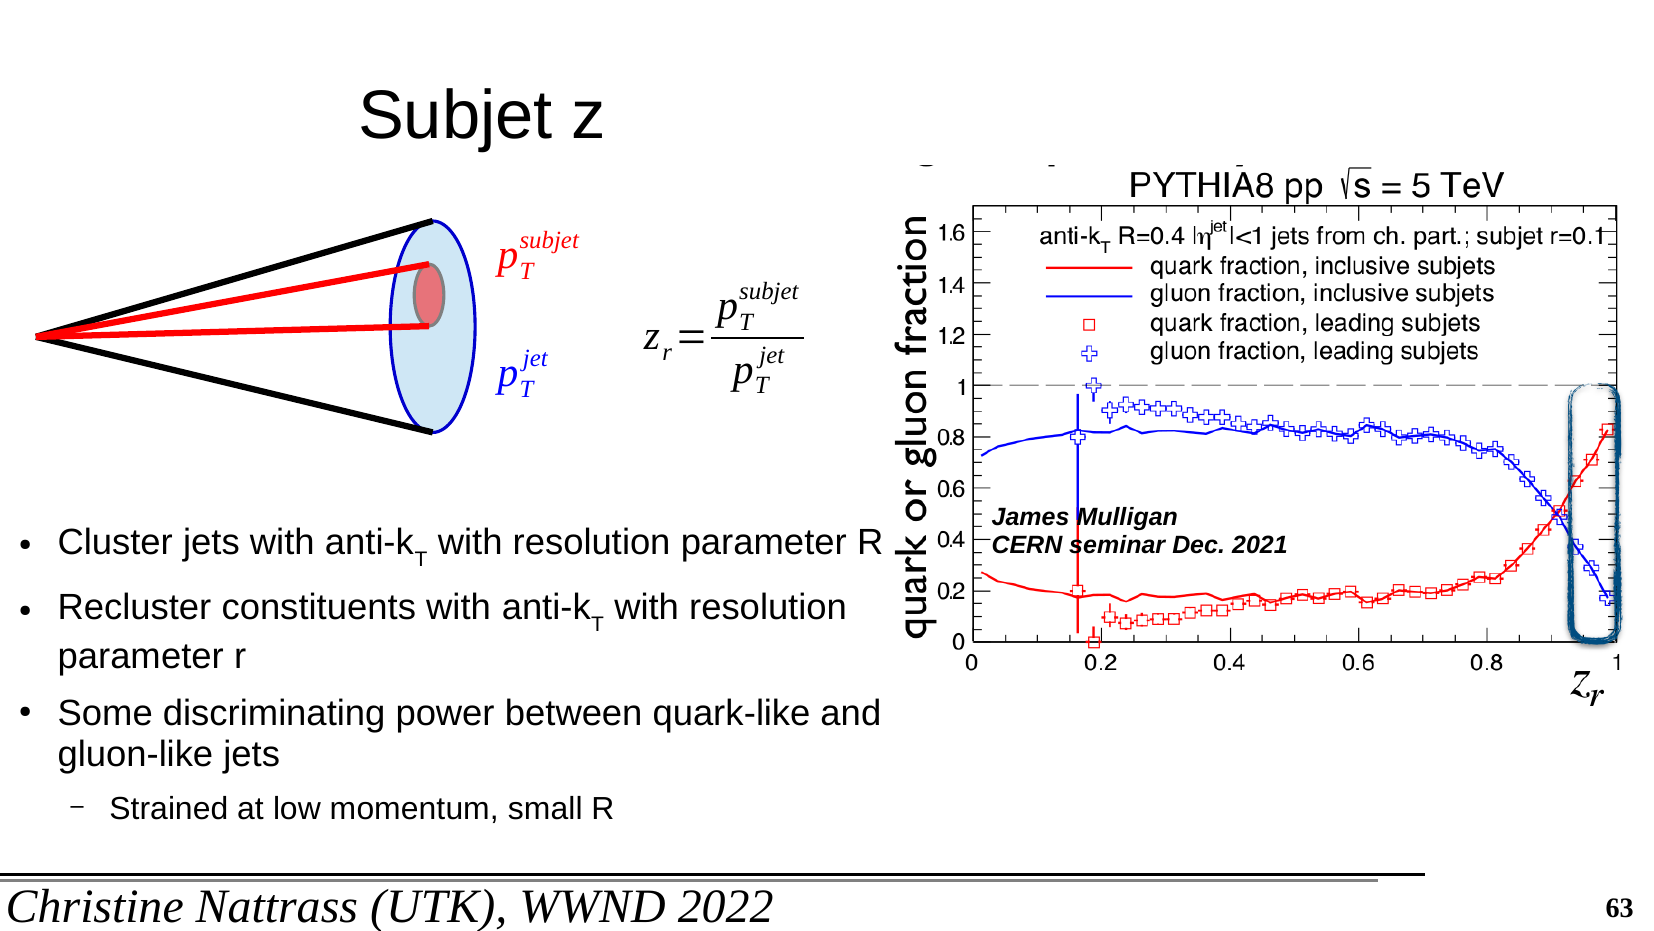

# Subjet z
James Mulligan
CERN seminar Dec. 2021
Cluster jets with anti-kT with resolution parameter R
Recluster constituents with anti-kT with resolution parameter r
Some discriminating power between quark-like and gluon-like jets
Strained at low momentum, small R